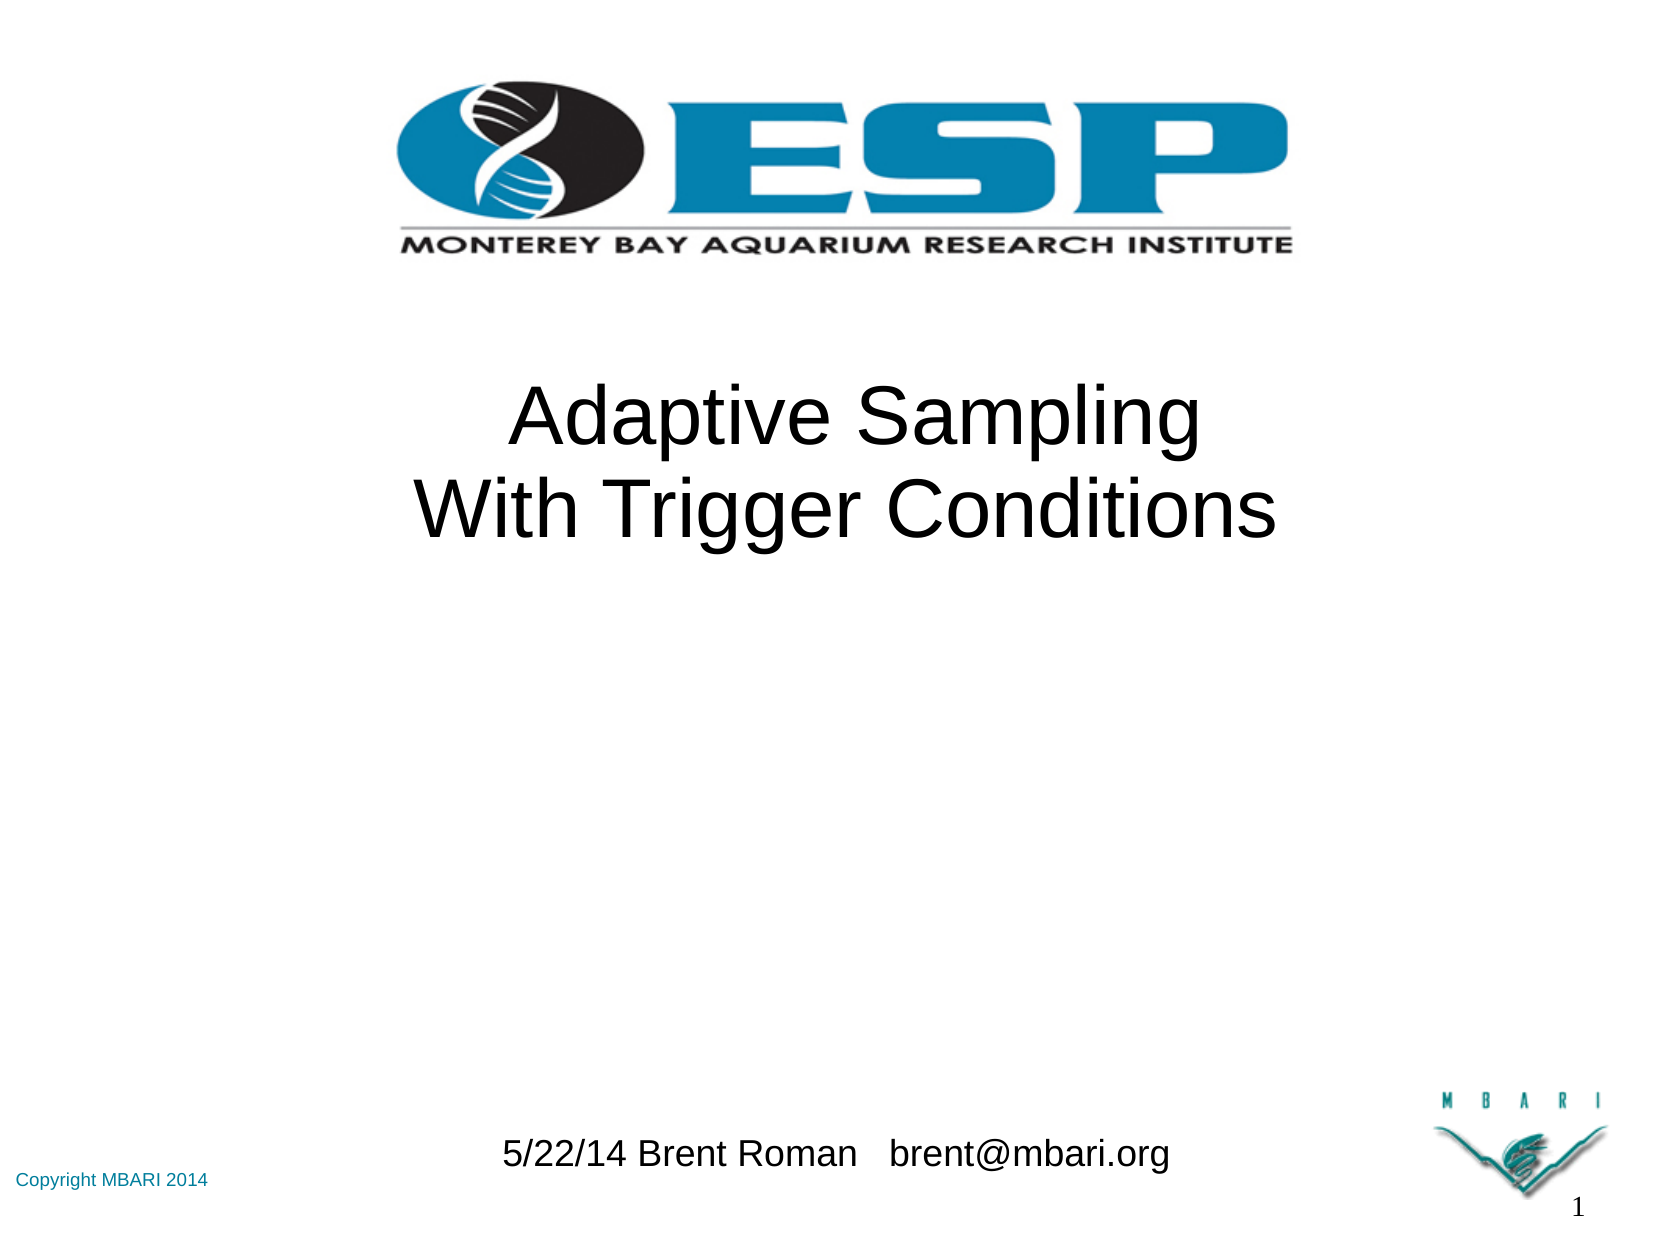

Adaptive Sampling
With Trigger Conditions
5/22/14 Brent Roman brent@mbari.org